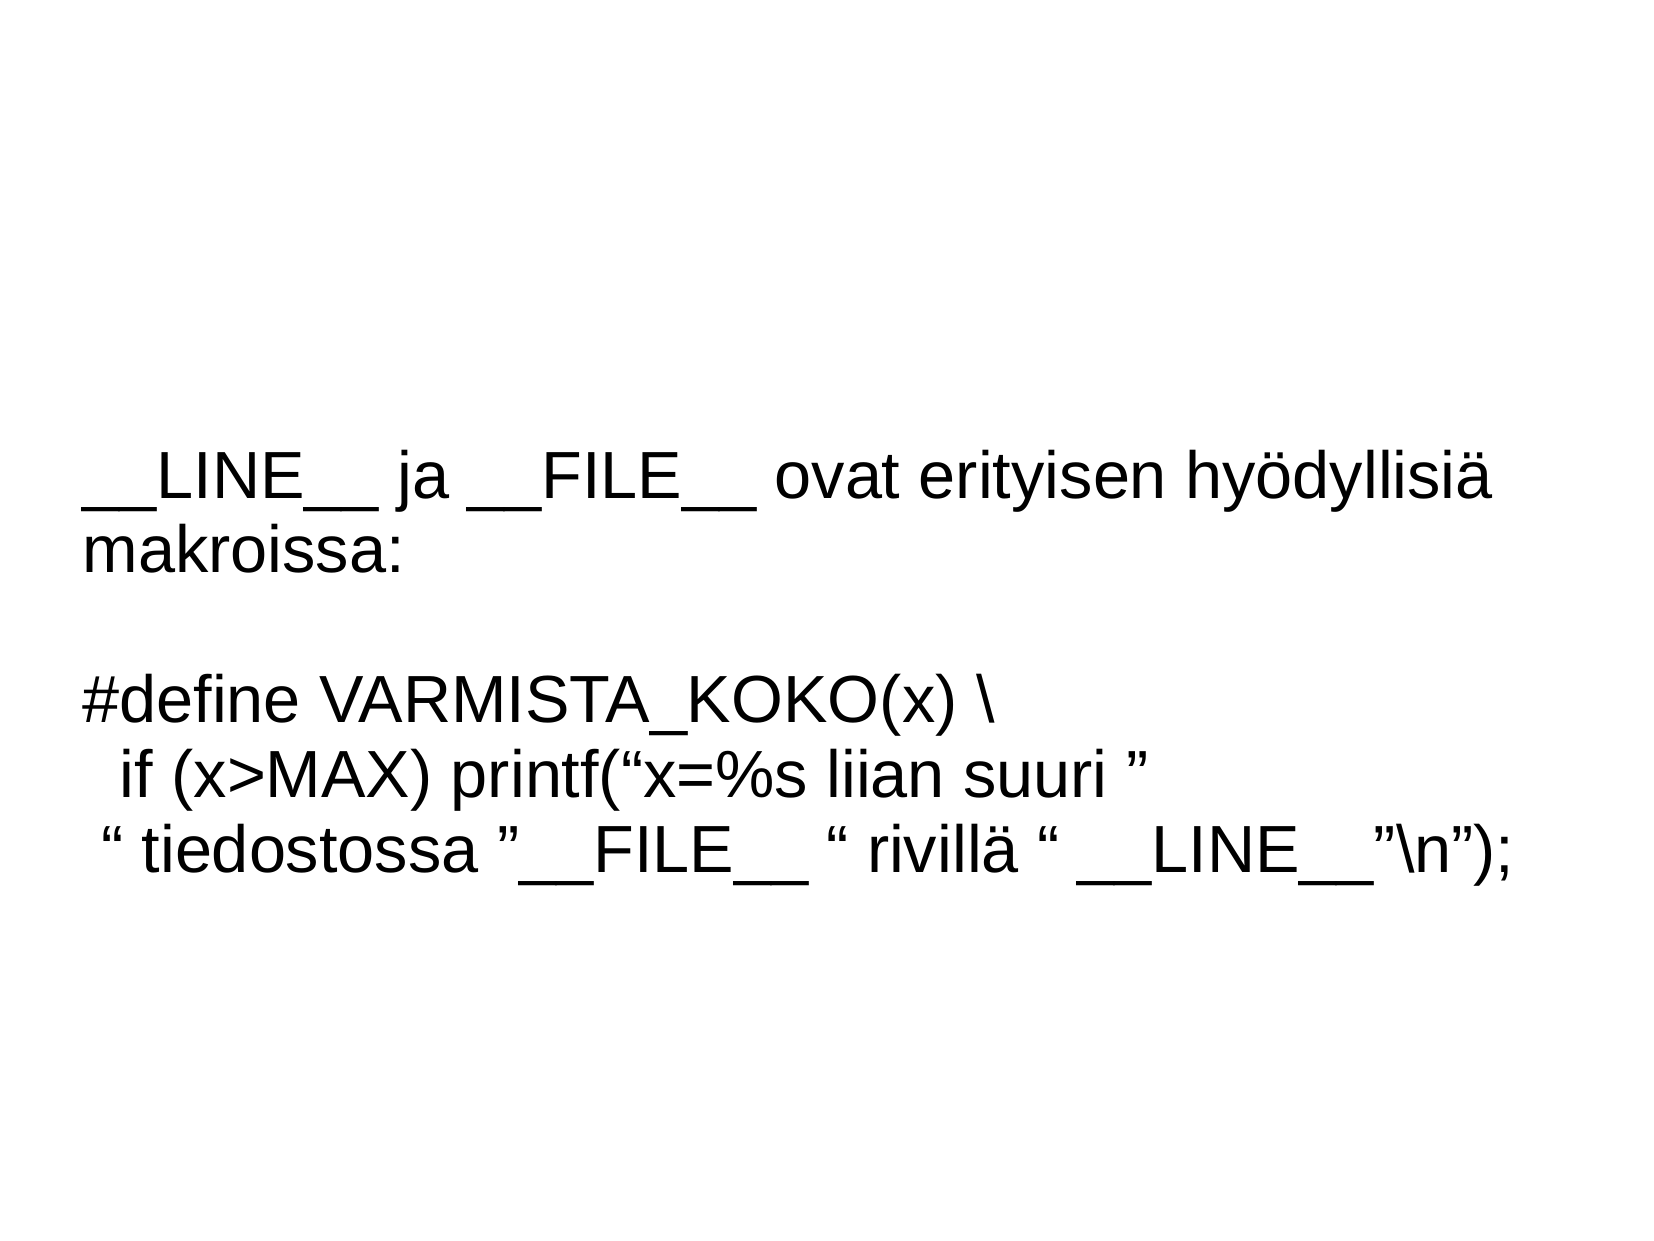

__LINE__ ja __FILE__ ovat erityisen hyödyllisiä makroissa:
#define VARMISTA_KOKO(x) \
 if (x>MAX) printf(“x=%s liian suuri ”
 “ tiedostossa ”__FILE__ “ rivillä “ __LINE__”\n”);